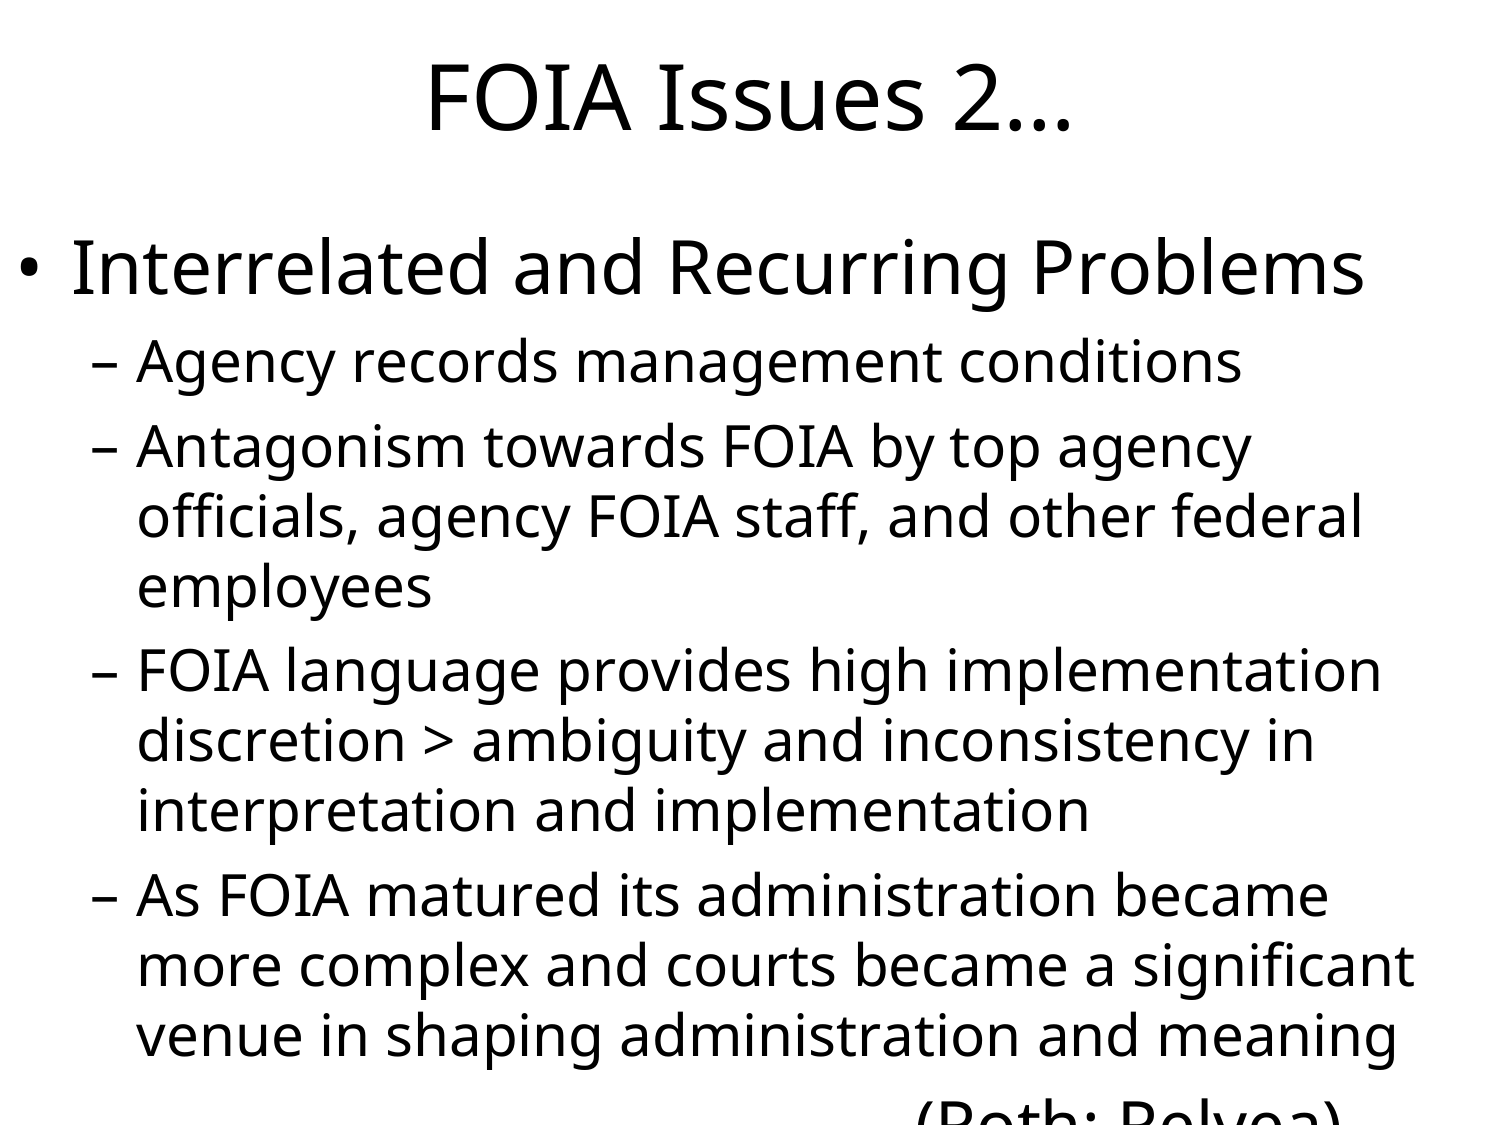

# FOIA Issues 2…
Interrelated and Recurring Problems
Agency records management conditions
Antagonism towards FOIA by top agency officials, agency FOIA staff, and other federal employees
FOIA language provides high implementation discretion > ambiguity and inconsistency in interpretation and implementation
As FOIA matured its administration became more complex and courts became a significant venue in shaping administration and meaning
							(Roth; Relyea)